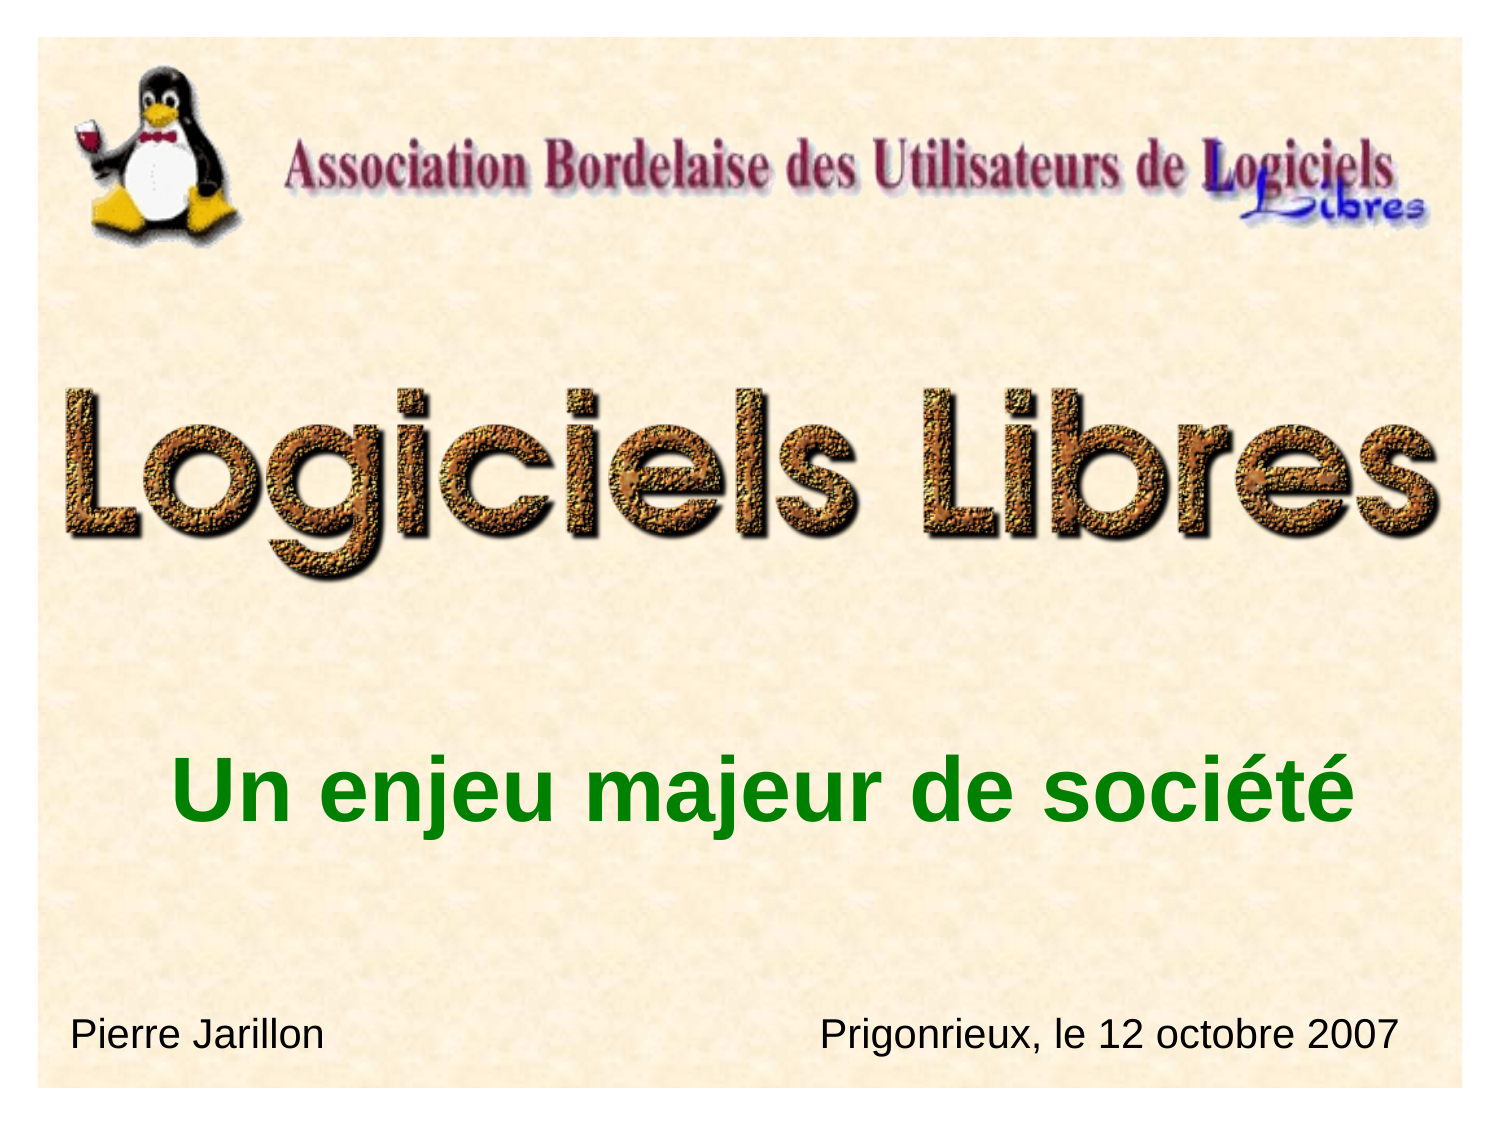

Un enjeu majeur de société
Pierre Jarillon 							 Prigonrieux, le 12 octobre 2007